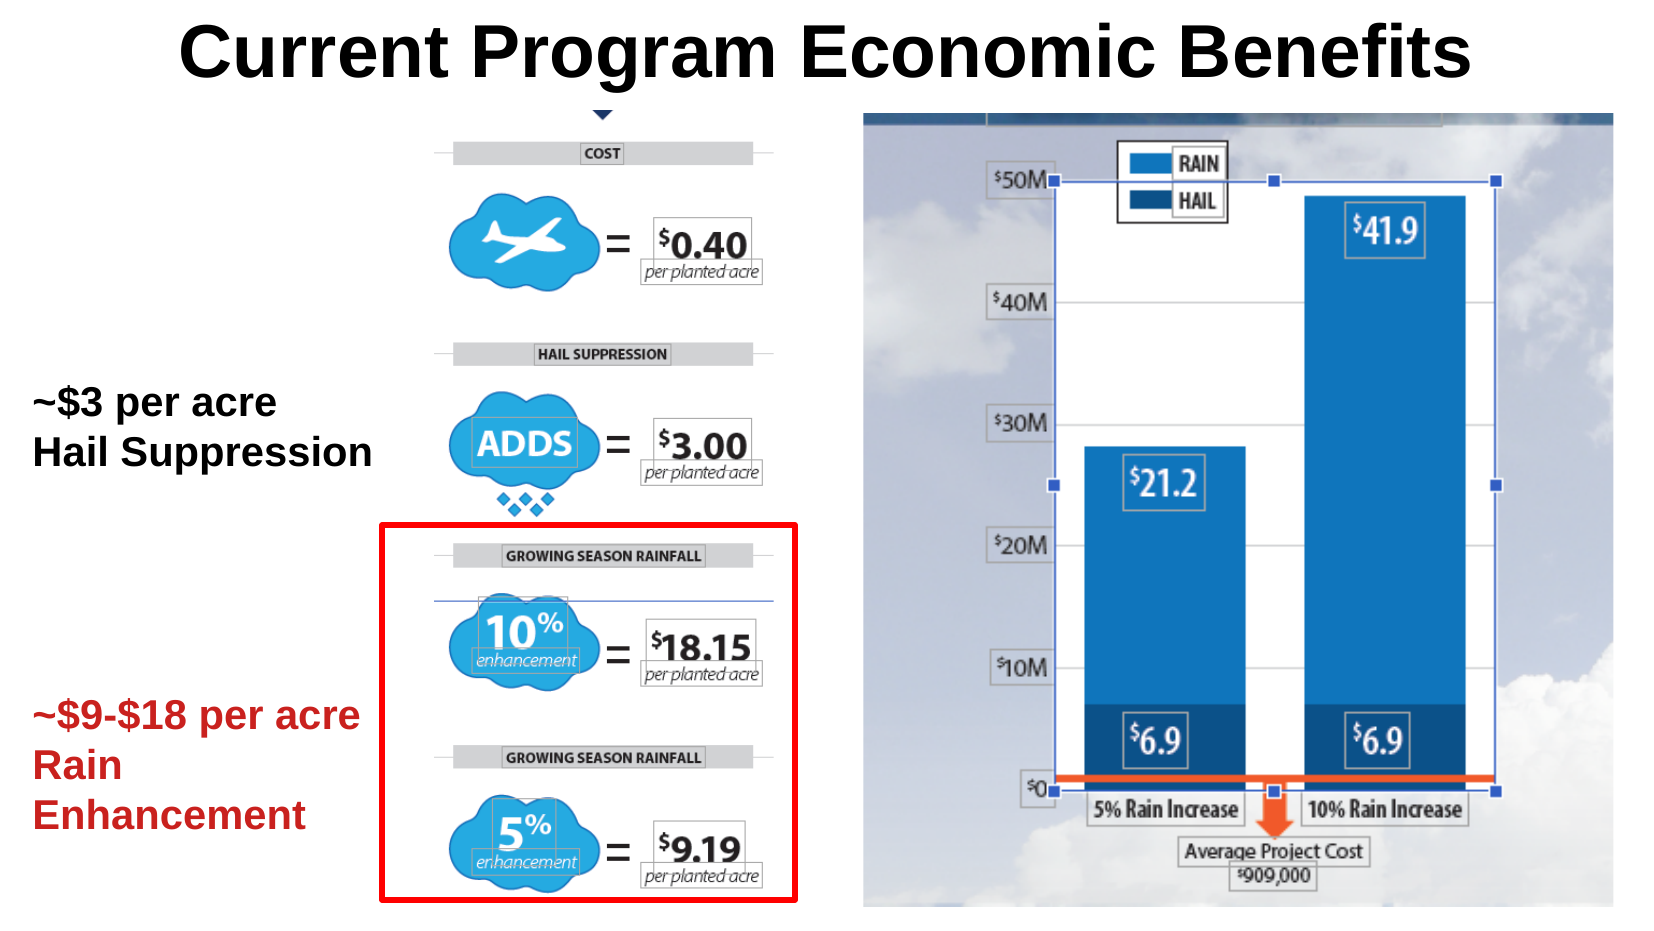

# Current Program Economic Benefits
~$3 per acre
Hail Suppression
~$9-$18 per acre
Rain Enhancement